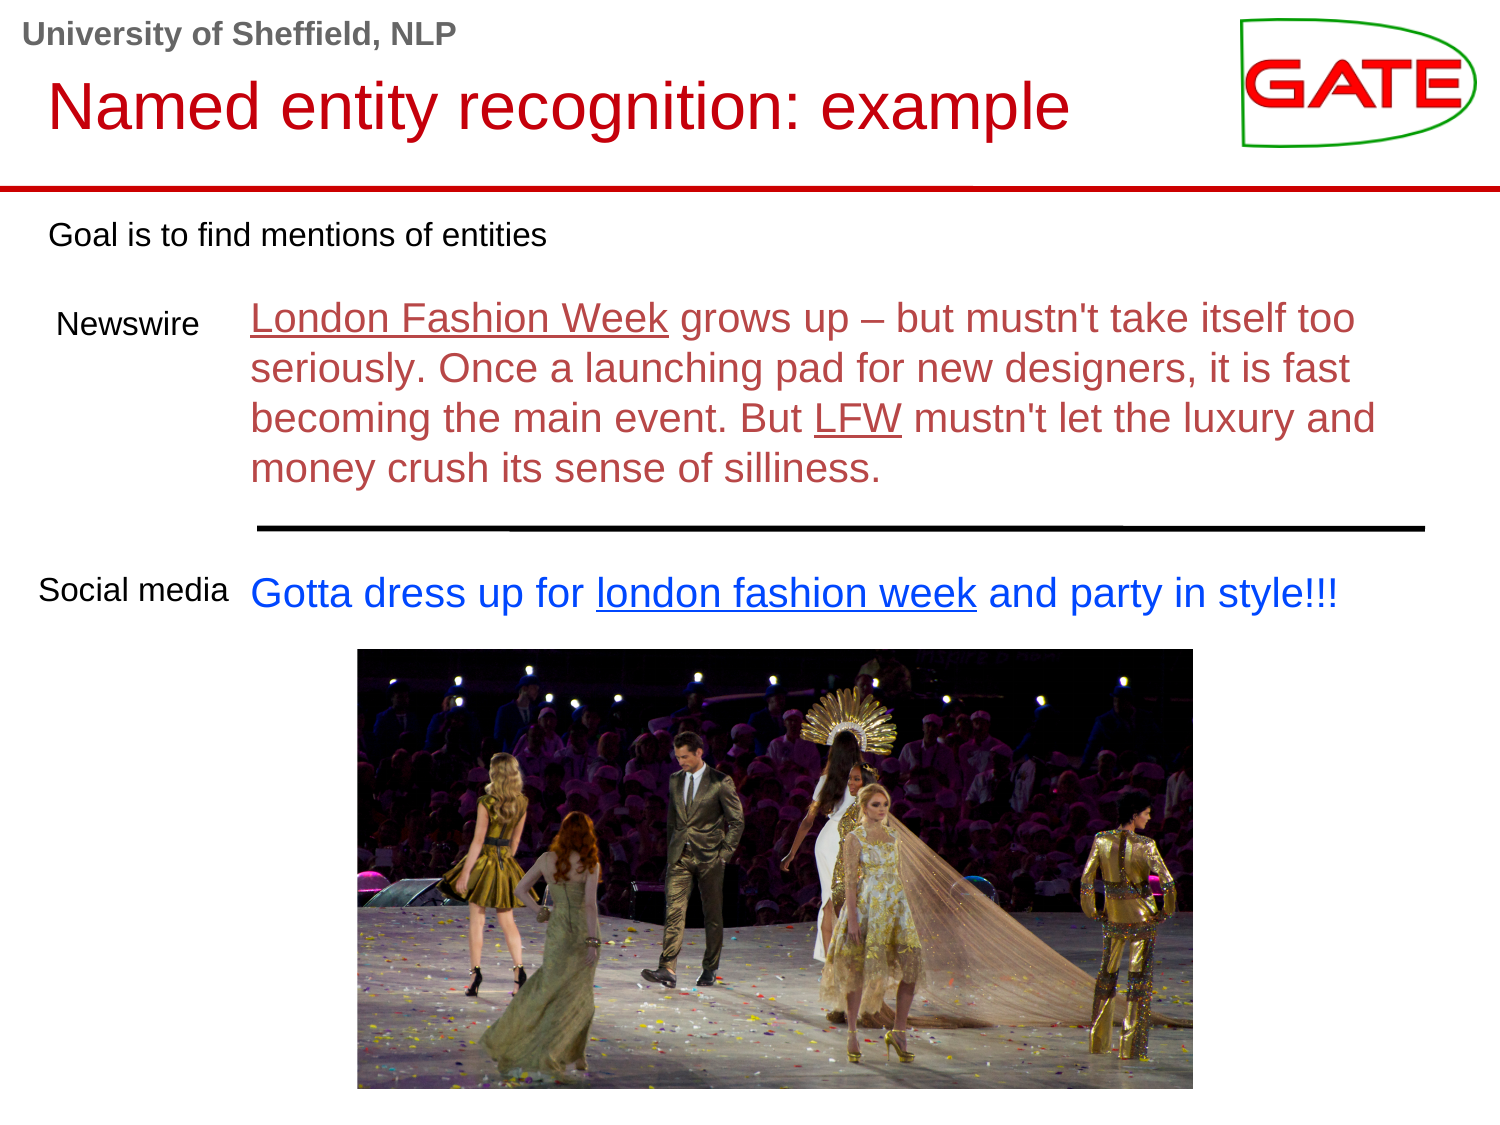

Named entity recognition: example
Goal is to find mentions of entities
London Fashion Week grows up – but mustn't take itself too seriously. Once a launching pad for new designers, it is fast becoming the main event. But LFW mustn't let the luxury and money crush its sense of silliness.
Newswire
Newswire:
Gotta dress up for london fashion week and party in style!!!
Social media
Microblog: